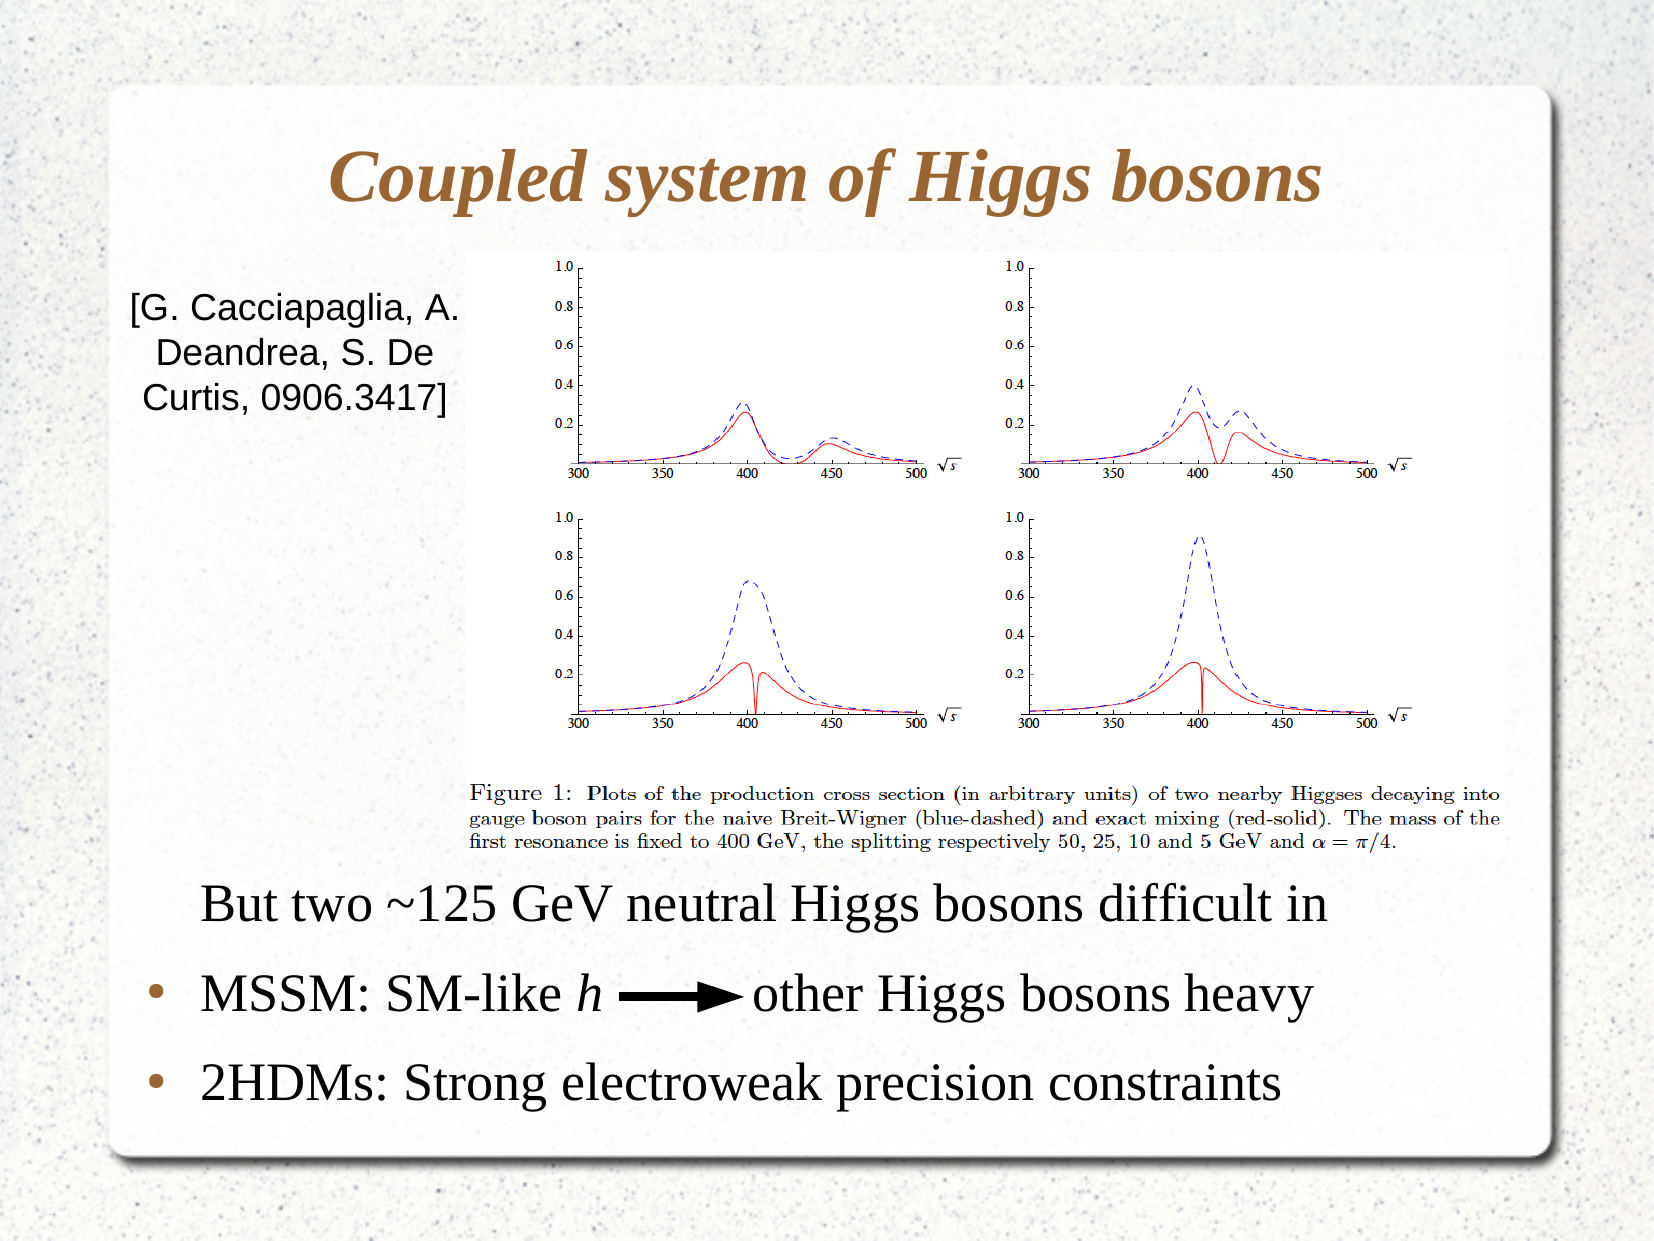

# Coupled system of Higgs bosons
[G. Cacciapaglia, A. Deandrea, S. De Curtis, 0906.3417]
But two ~125 GeV neutral Higgs bosons difficult in
MSSM: SM-like h other Higgs bosons heavy
2HDMs: Strong electroweak precision constraints